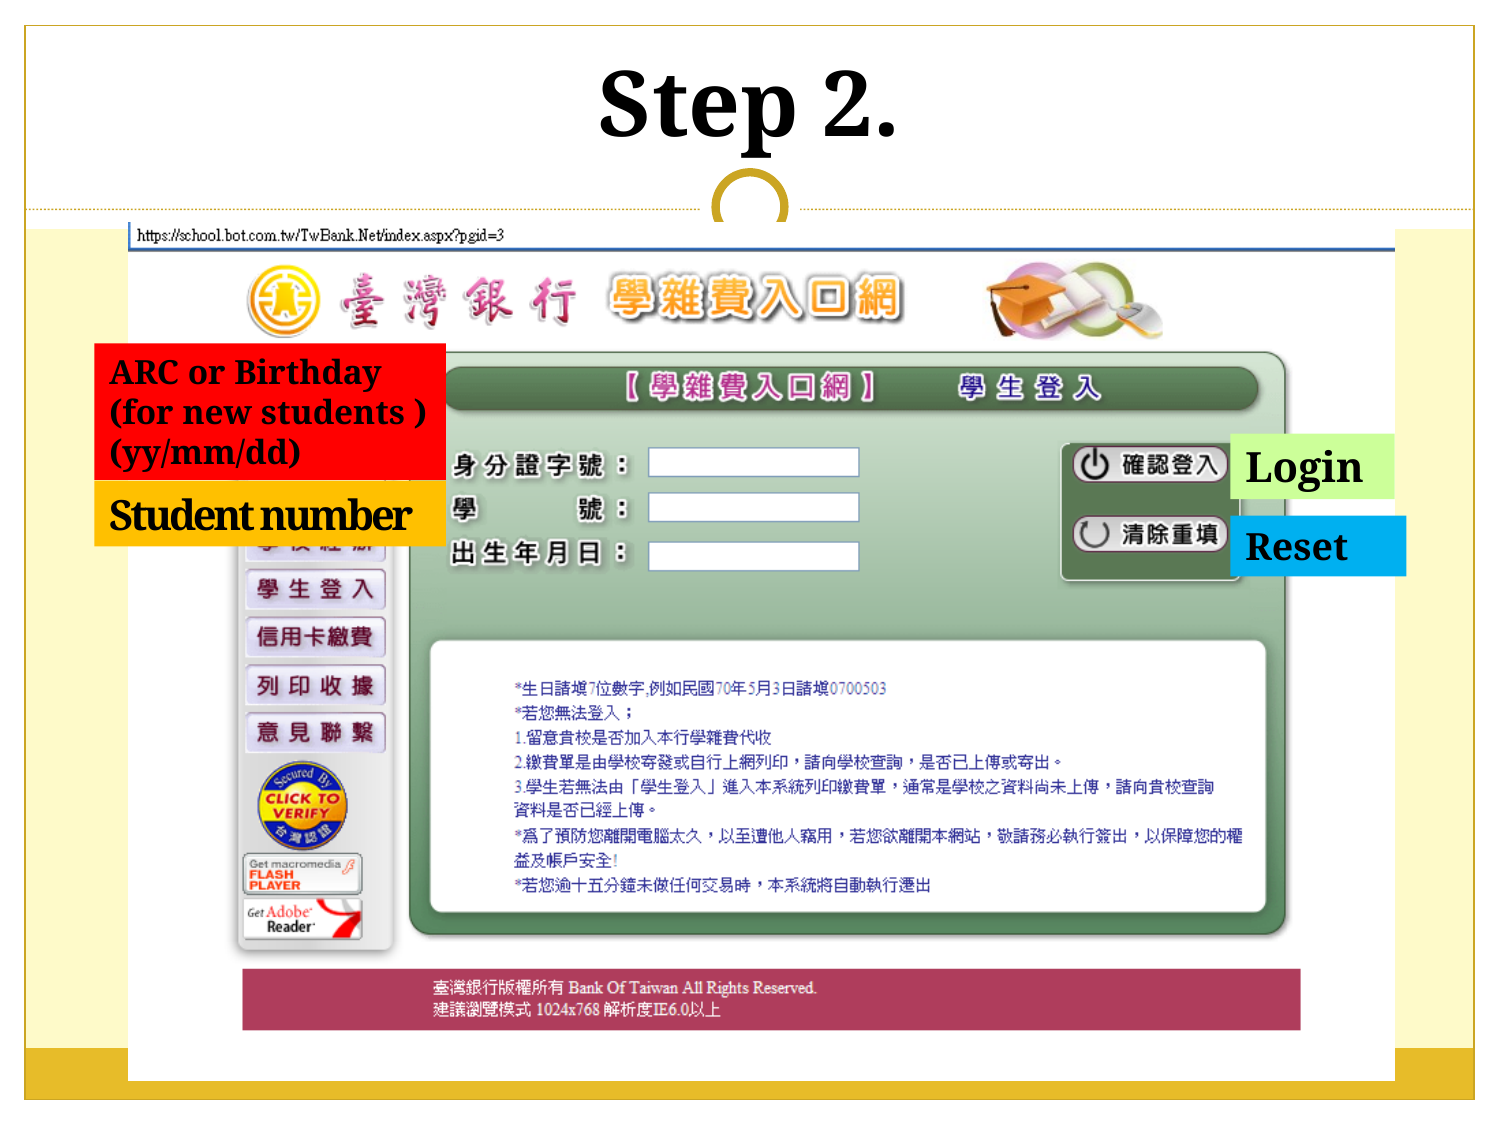

# Step 2.
ARC or Birthday (for new students )
(yy/mm/dd)
Login
Student number
Reset